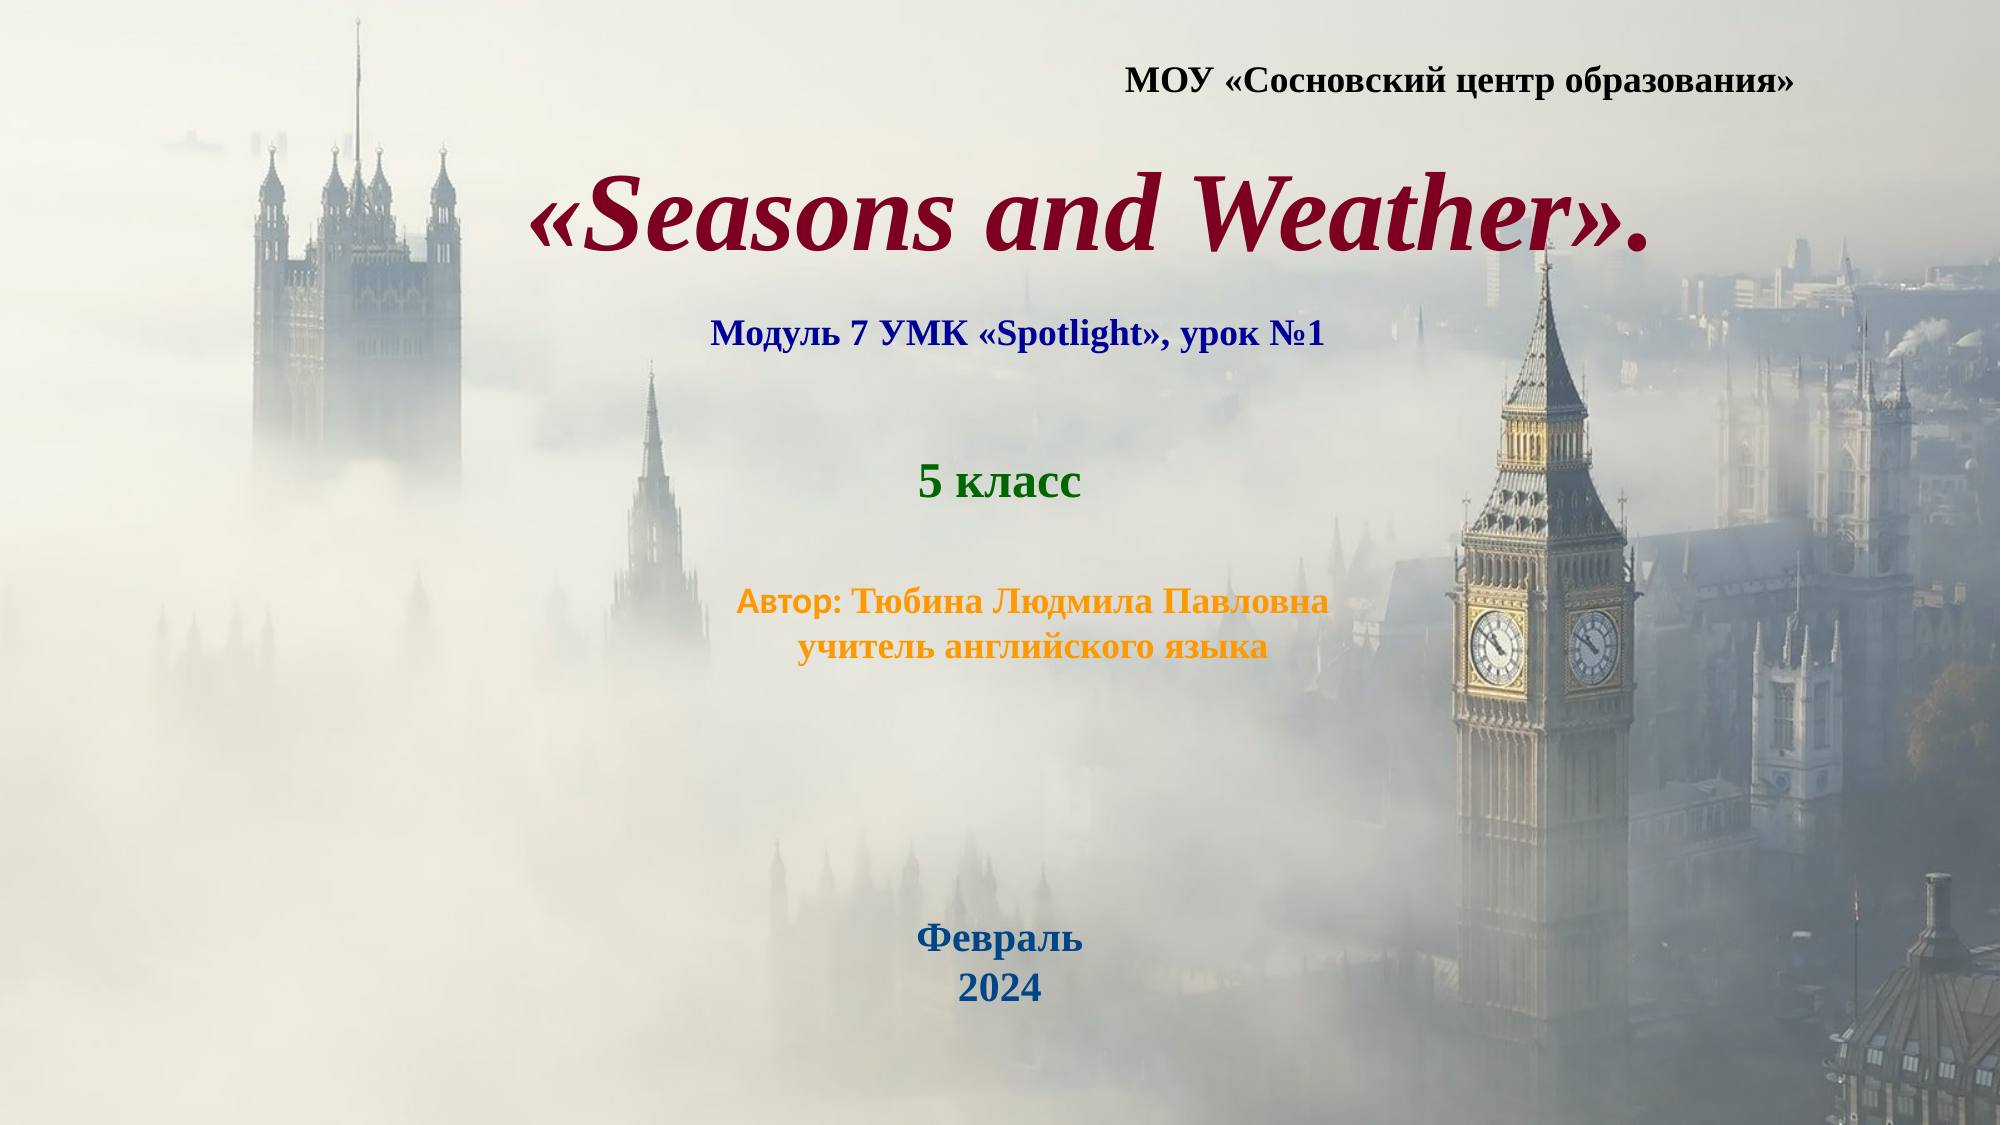

МОУ «Сосновский центр образования»
«Seasons and Weather».
Модуль 7 УМК «Spotlight», урок №1
5 класс
Автор: Тюбина Людмила Павловна
учитель английского языка
Февраль
2024